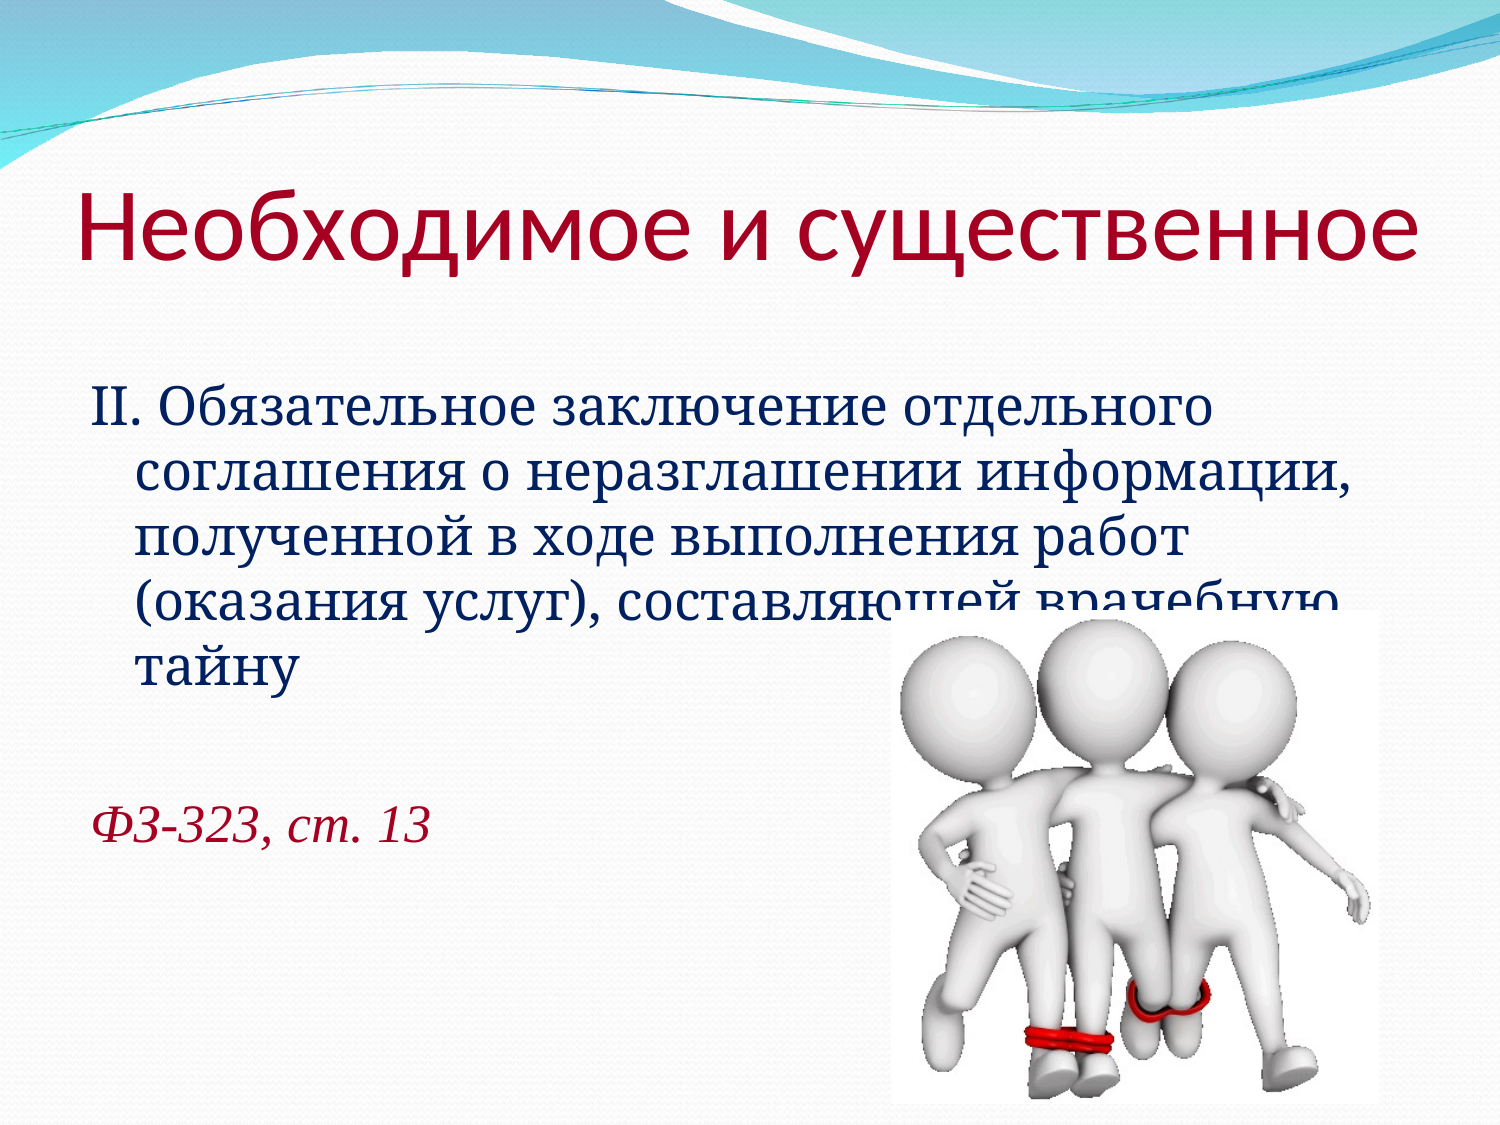

# Необходимое и существенное
II. Обязательное заключение отдельного соглашения о неразглашении информации, полученной в ходе выполнения работ (оказания услуг), составляющей врачебную тайну
ФЗ-323, ст. 13